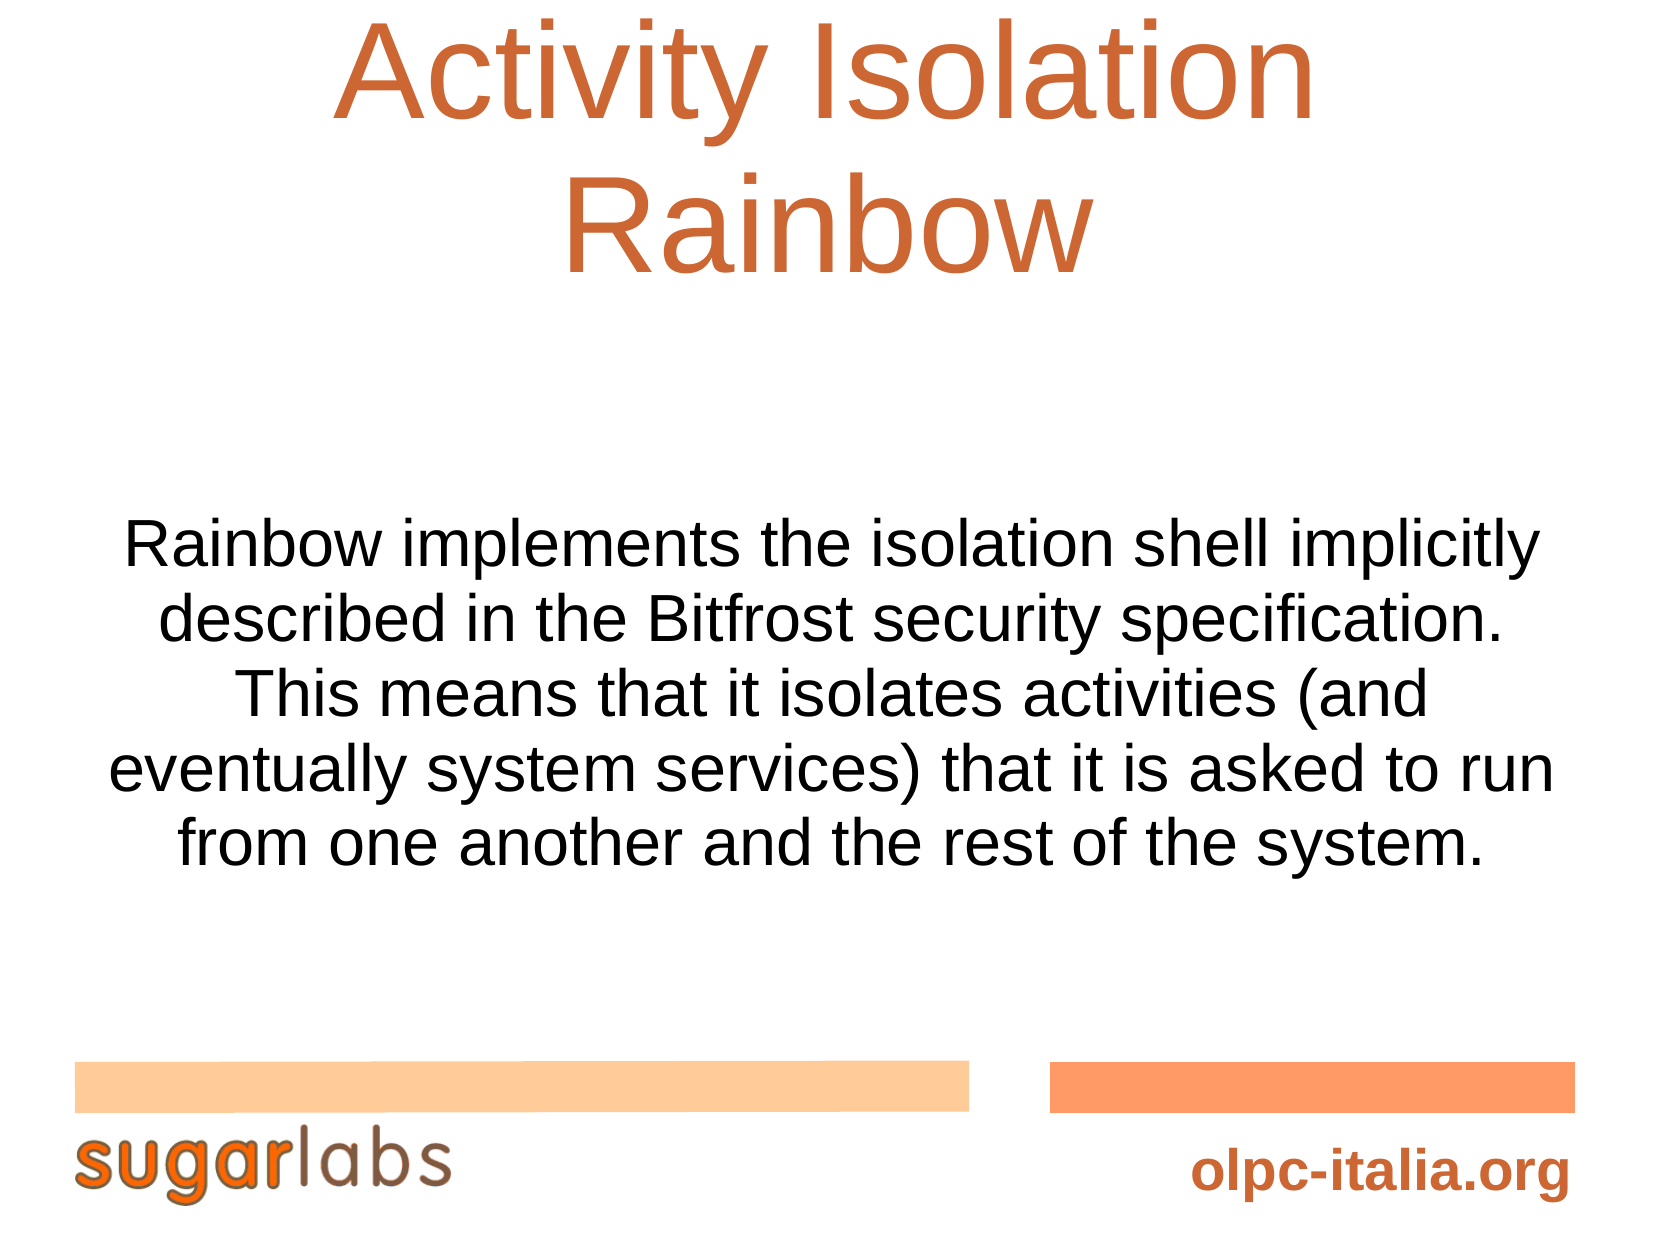

# Activity Isolation Rainbow
Rainbow implements the isolation shell implicitly described in the Bitfrost security specification. This means that it isolates activities (and eventually system services) that it is asked to run from one another and the rest of the system.